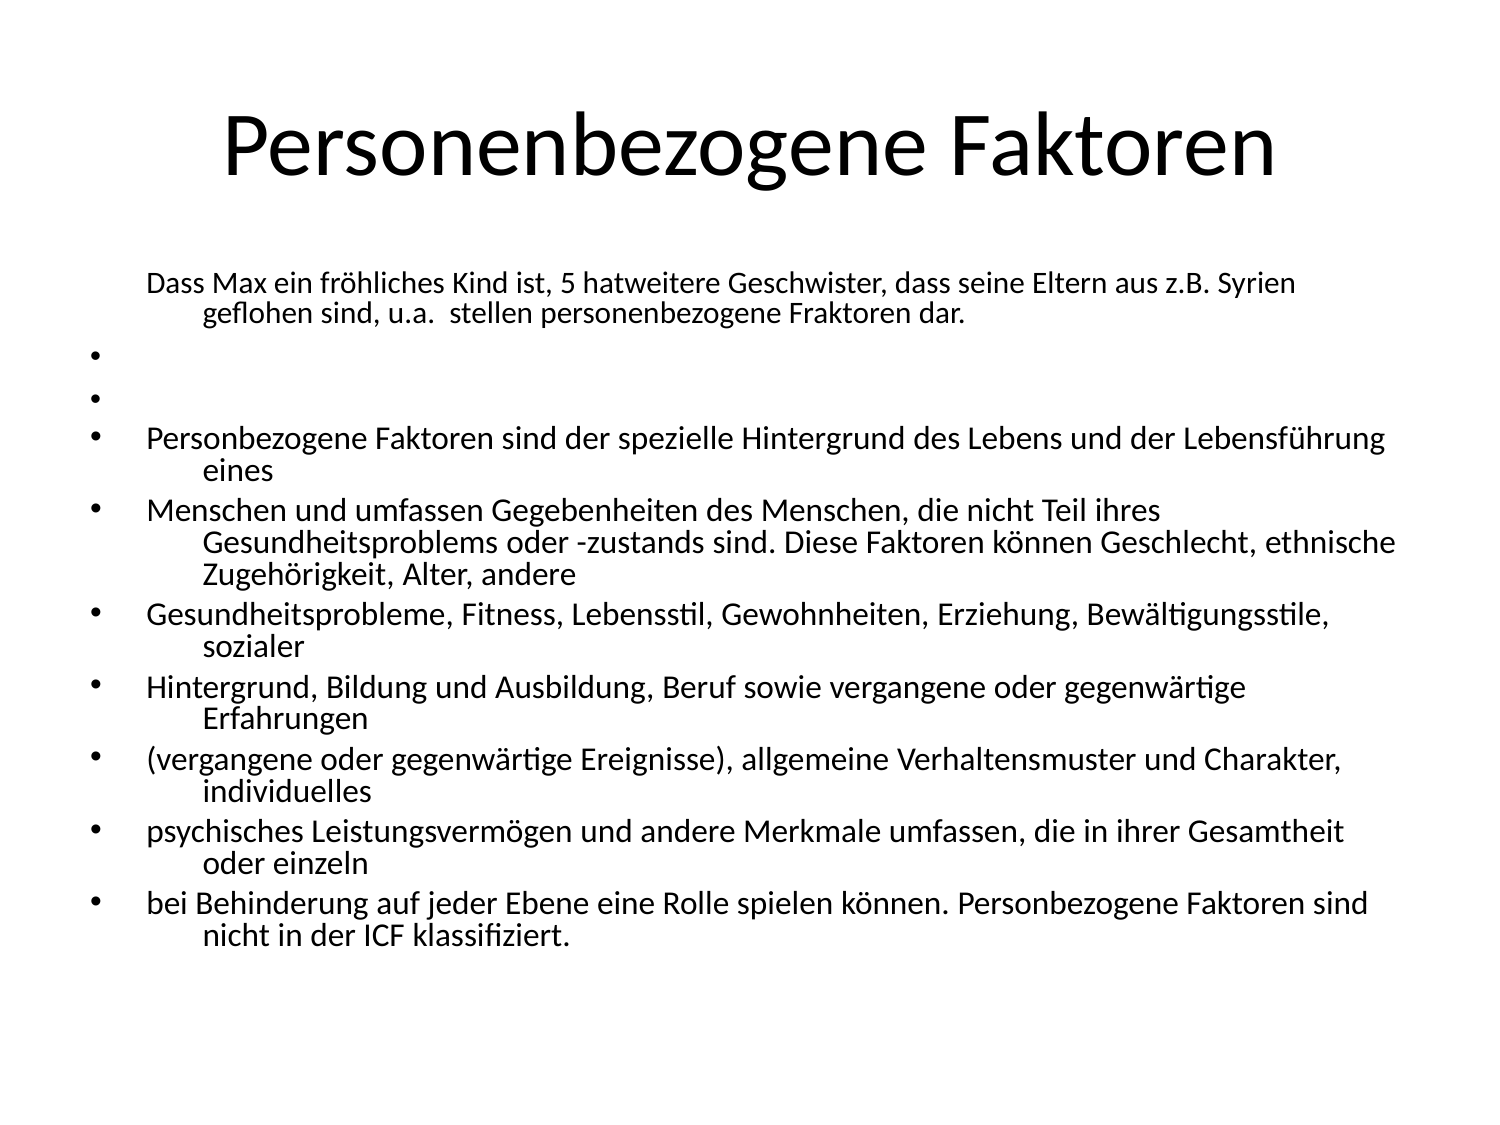

# Personenbezogene Faktoren
Dass Max ein fröhliches Kind ist, 5 hatweitere Geschwister, dass seine Eltern aus z.B. Syrien geflohen sind, u.a. stellen personenbezogene Fraktoren dar.
Personbezogene Faktoren sind der spezielle Hintergrund des Lebens und der Lebensführung eines
Menschen und umfassen Gegebenheiten des Menschen, die nicht Teil ihres Gesundheitsproblems oder -zustands sind. Diese Faktoren können Geschlecht, ethnische Zugehörigkeit, Alter, andere
Gesundheitsprobleme, Fitness, Lebensstil, Gewohnheiten, Erziehung, Bewältigungsstile, sozialer
Hintergrund, Bildung und Ausbildung, Beruf sowie vergangene oder gegenwärtige Erfahrungen
(vergangene oder gegenwärtige Ereignisse), allgemeine Verhaltensmuster und Charakter, individuelles
psychisches Leistungsvermögen und andere Merkmale umfassen, die in ihrer Gesamtheit oder einzeln
bei Behinderung auf jeder Ebene eine Rolle spielen können. Personbezogene Faktoren sind nicht in der ICF klassifiziert.